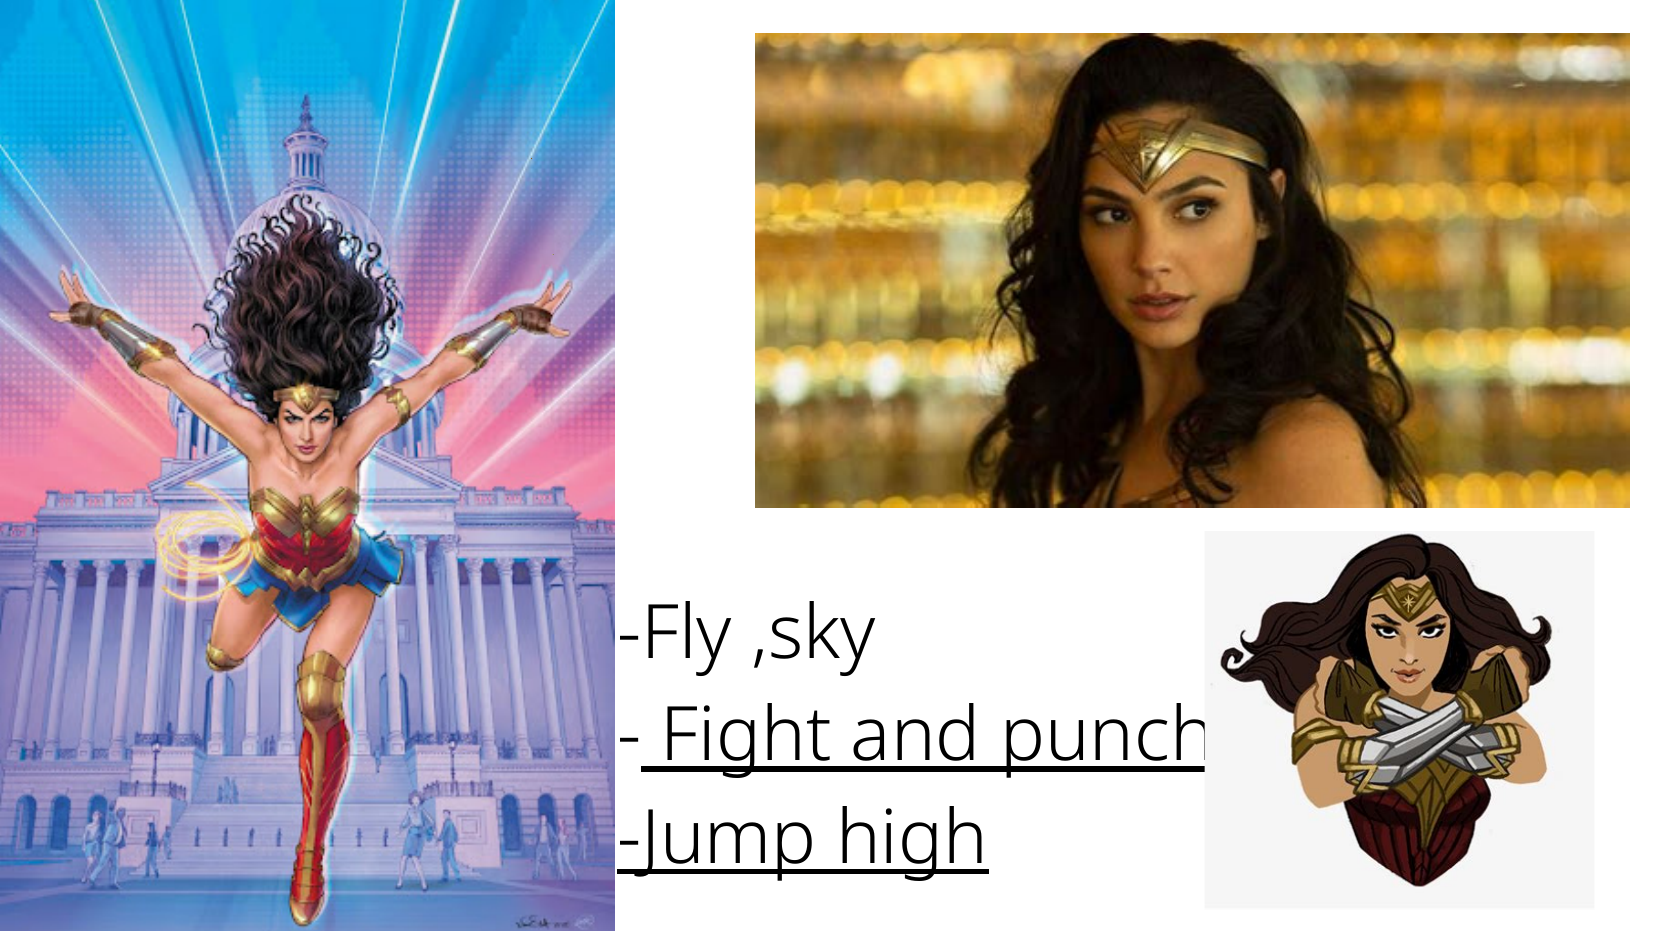

-Fly ,sky
- Fight and punch
-Jump high